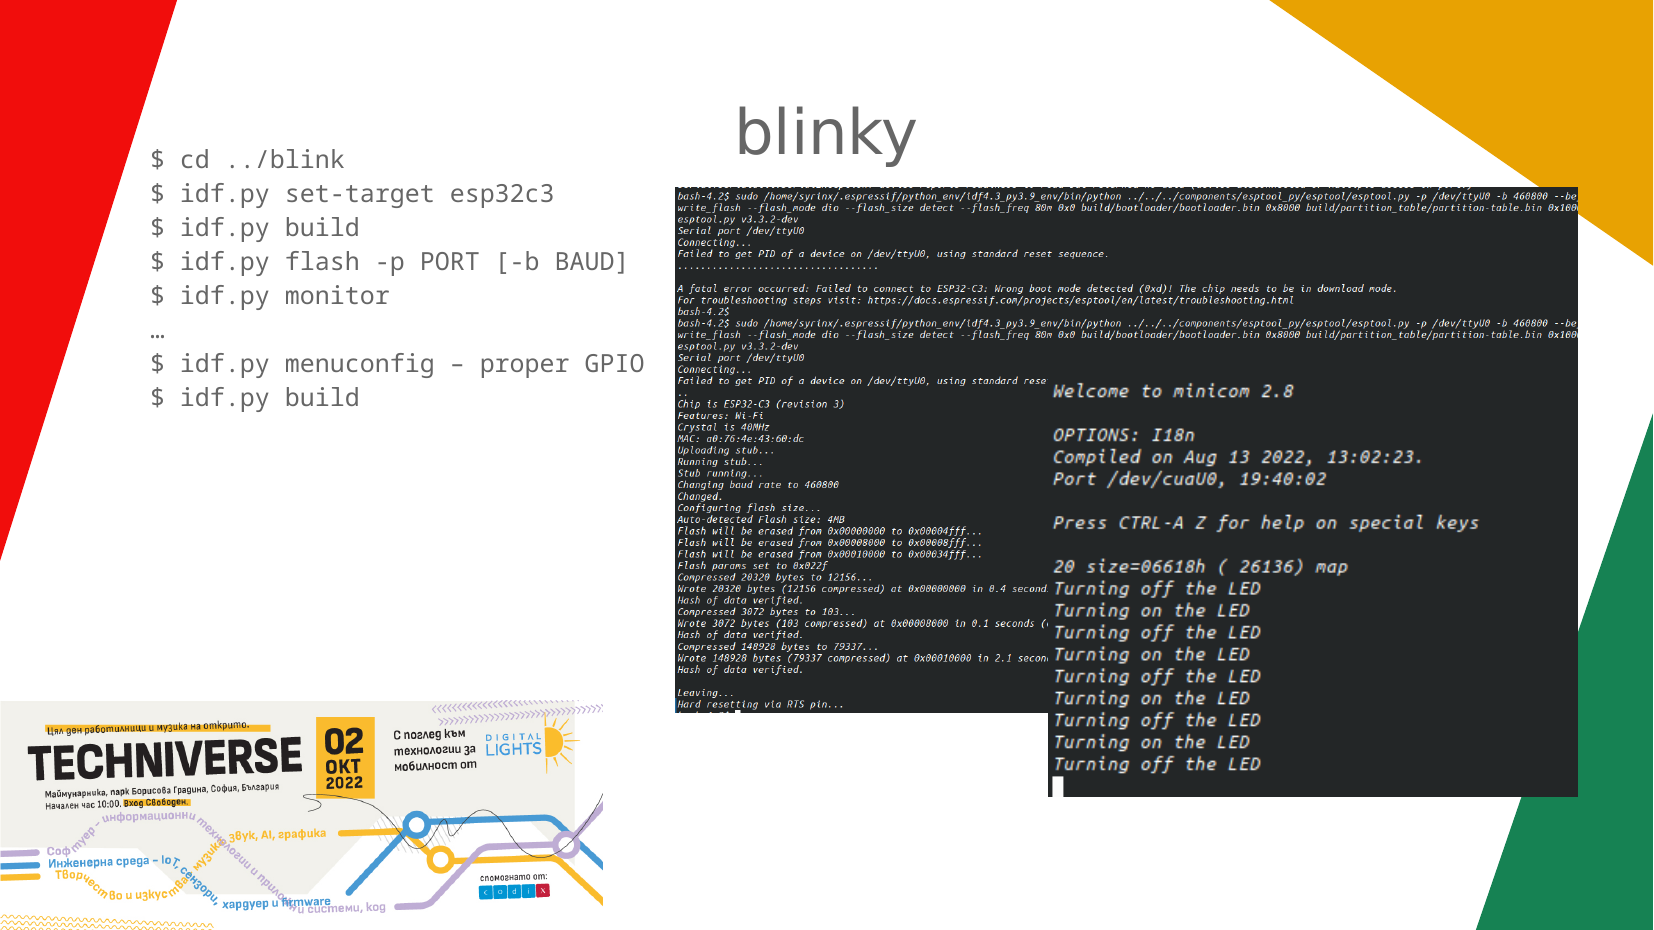

# blinky
$ cd ../blink
$ idf.py set-target esp32c3
$ idf.py build
$ idf.py flash -p PORT [-b BAUD]
$ idf.py monitor
…
$ idf.py menuconfig – proper GPIO
$ idf.py build
10